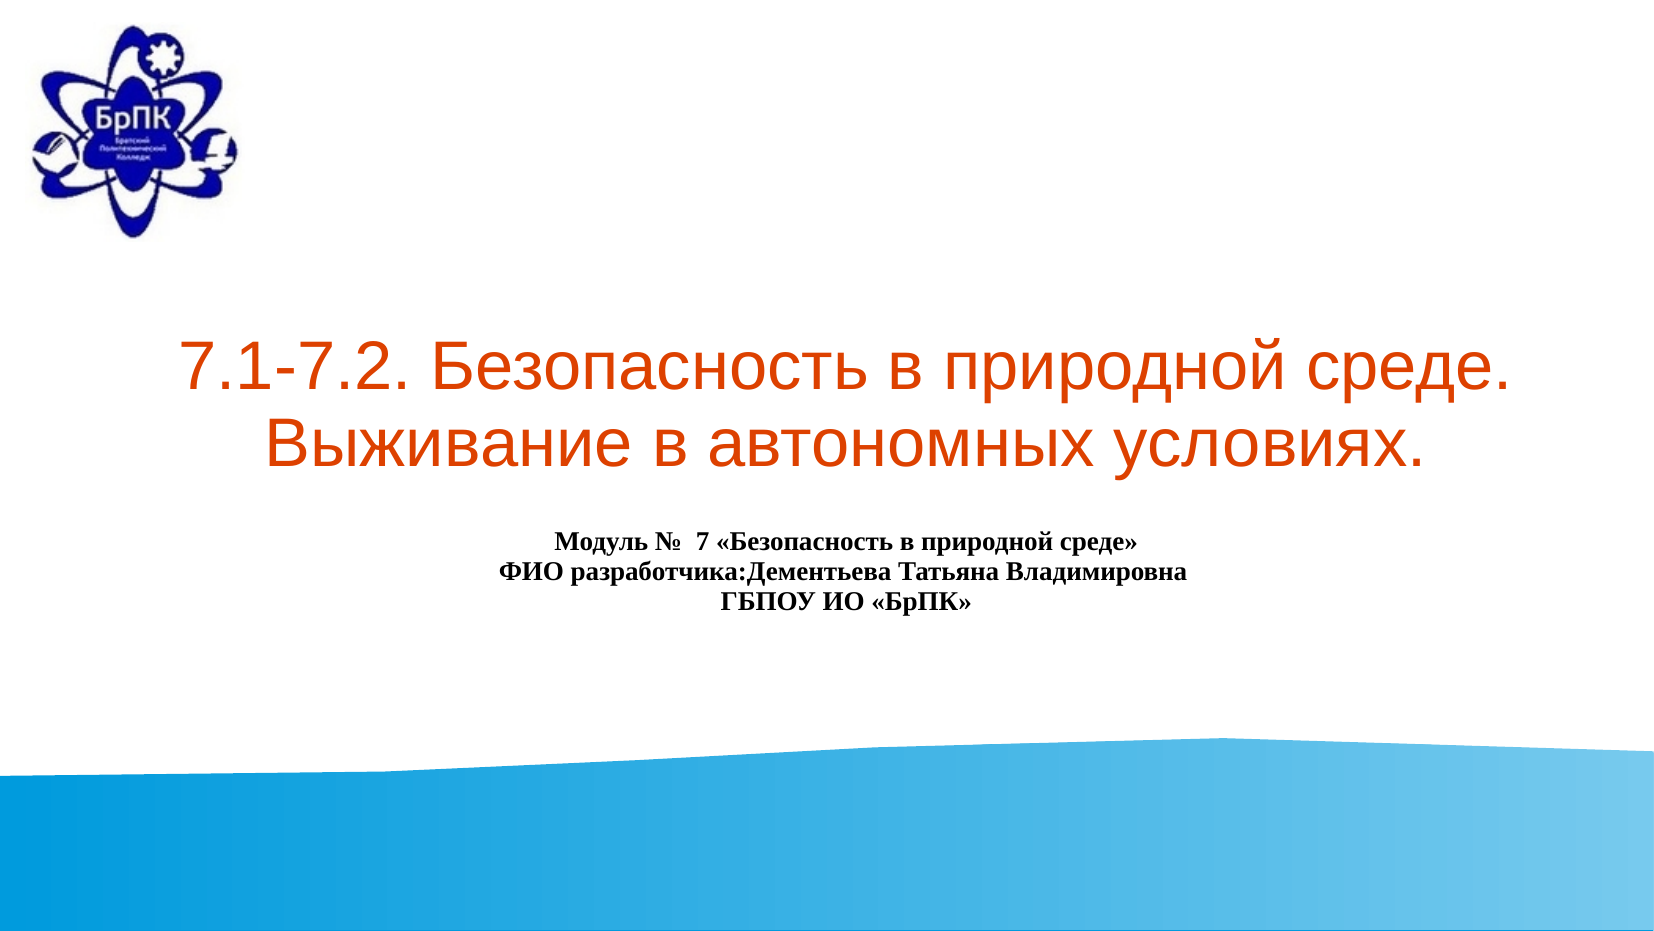

# 7.1-7.2. Безопасность в природной среде. Выживание в автономных условиях. Модуль № 7 «Безопасность в природной среде» ФИО разработчика:Дементьева Татьяна Владимировна ГБПОУ ИО «БрПК»